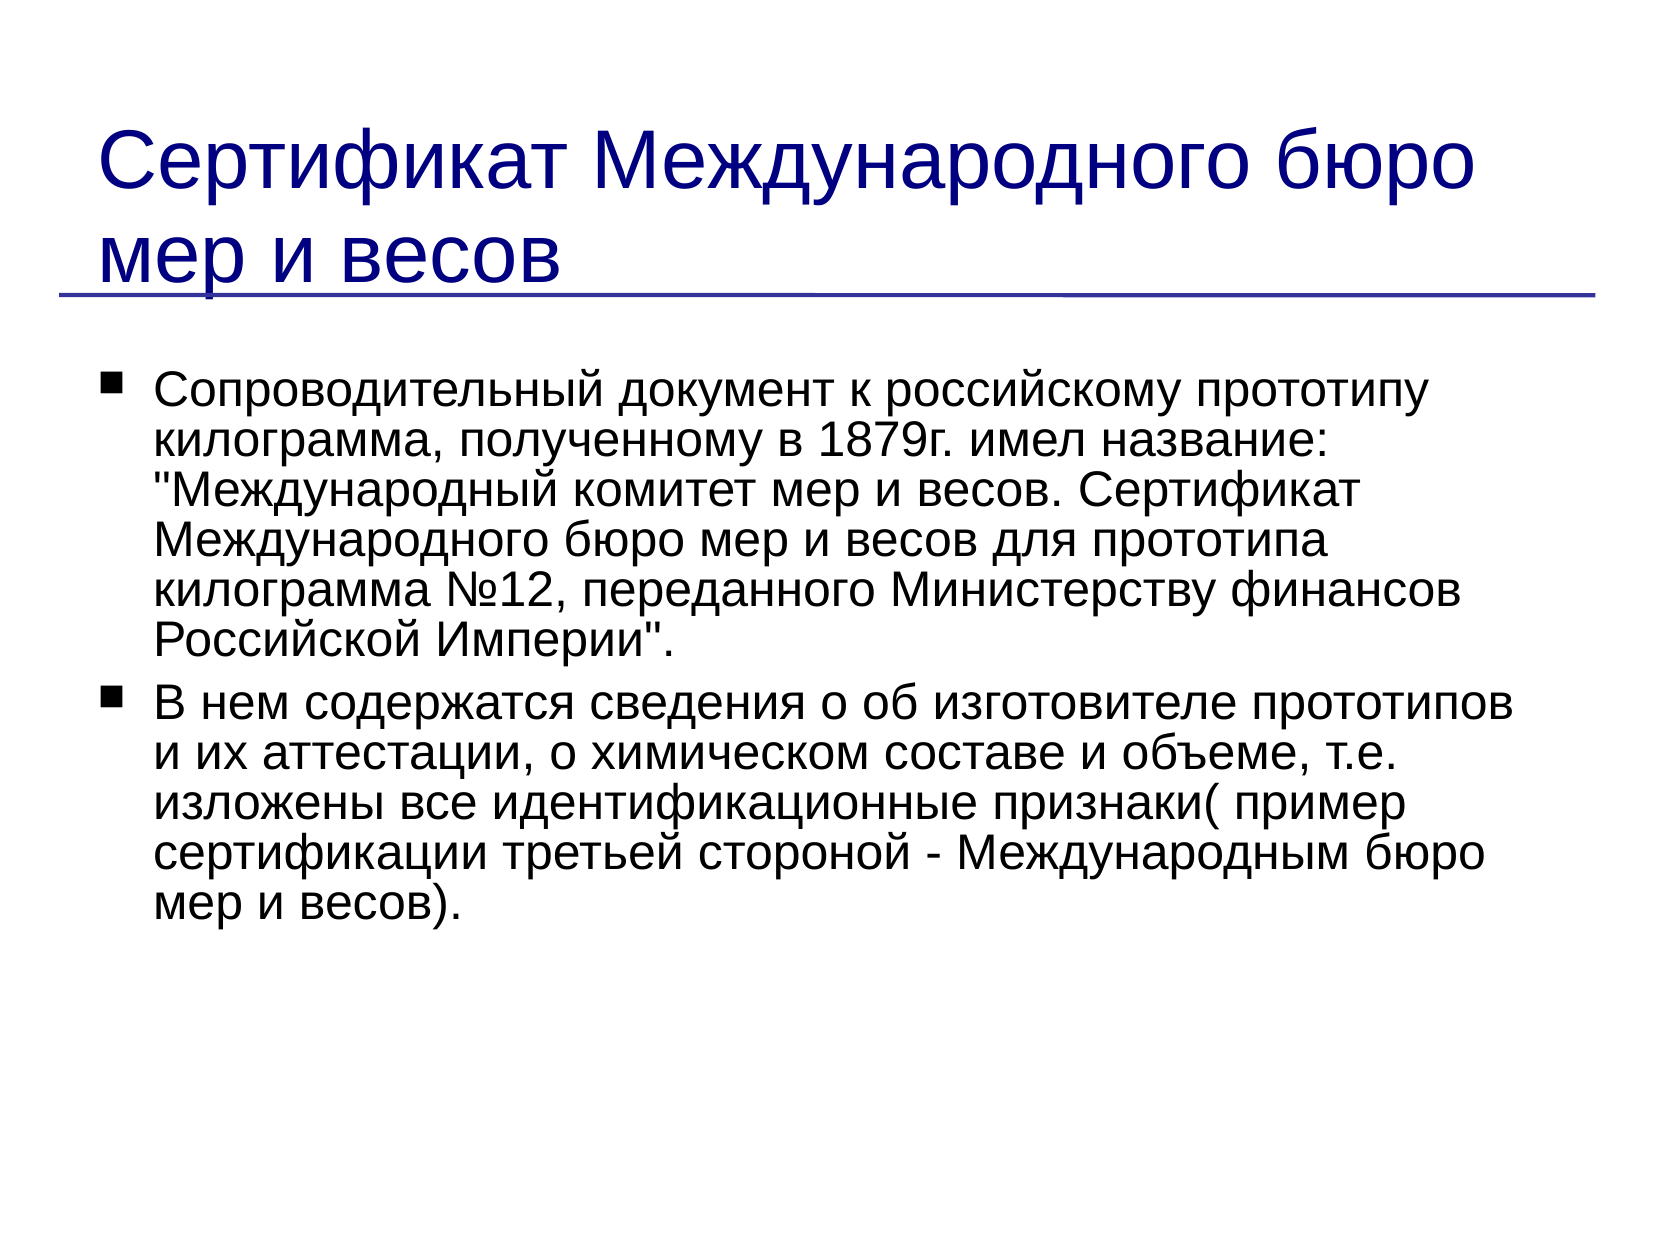

# Сертификат Международного бюро мер и весов
Сопроводительный документ к российскому прототипу килограмма, полученному в 1879г. имел название: "Международный комитет мер и весов. Сертификат Международного бюро мер и весов для прототипа килограмма №12, переданного Министерству финансов Российской Империи".
В нем содержатся сведения о об изготовителе прототипов и их аттестации, о химическом составе и объеме, т.е. изложены все идентификационные признаки( пример сертификации третьей стороной - Международным бюро мер и весов).